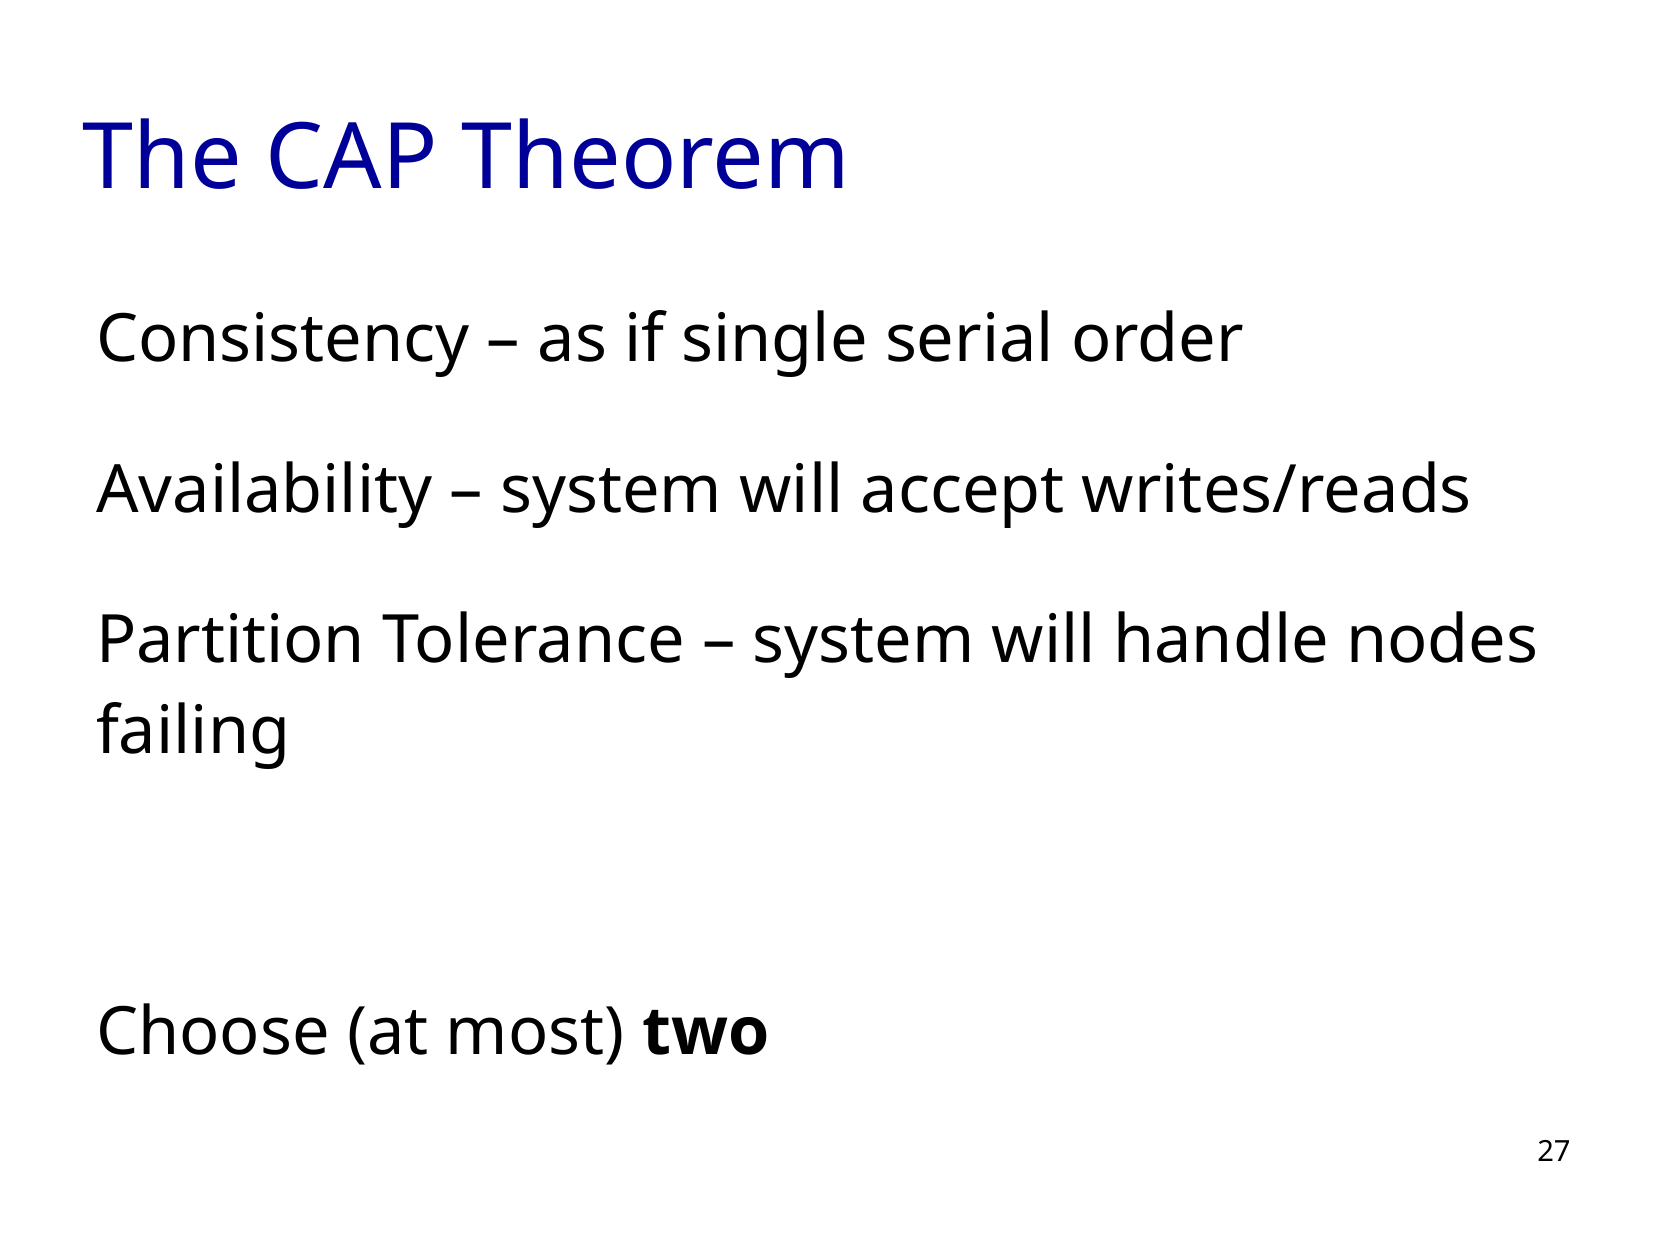

# The CAP Theorem
Consistency – as if single serial order
Availability – system will accept writes/reads
Partition Tolerance – system will handle nodes failing
Choose (at most) two
27